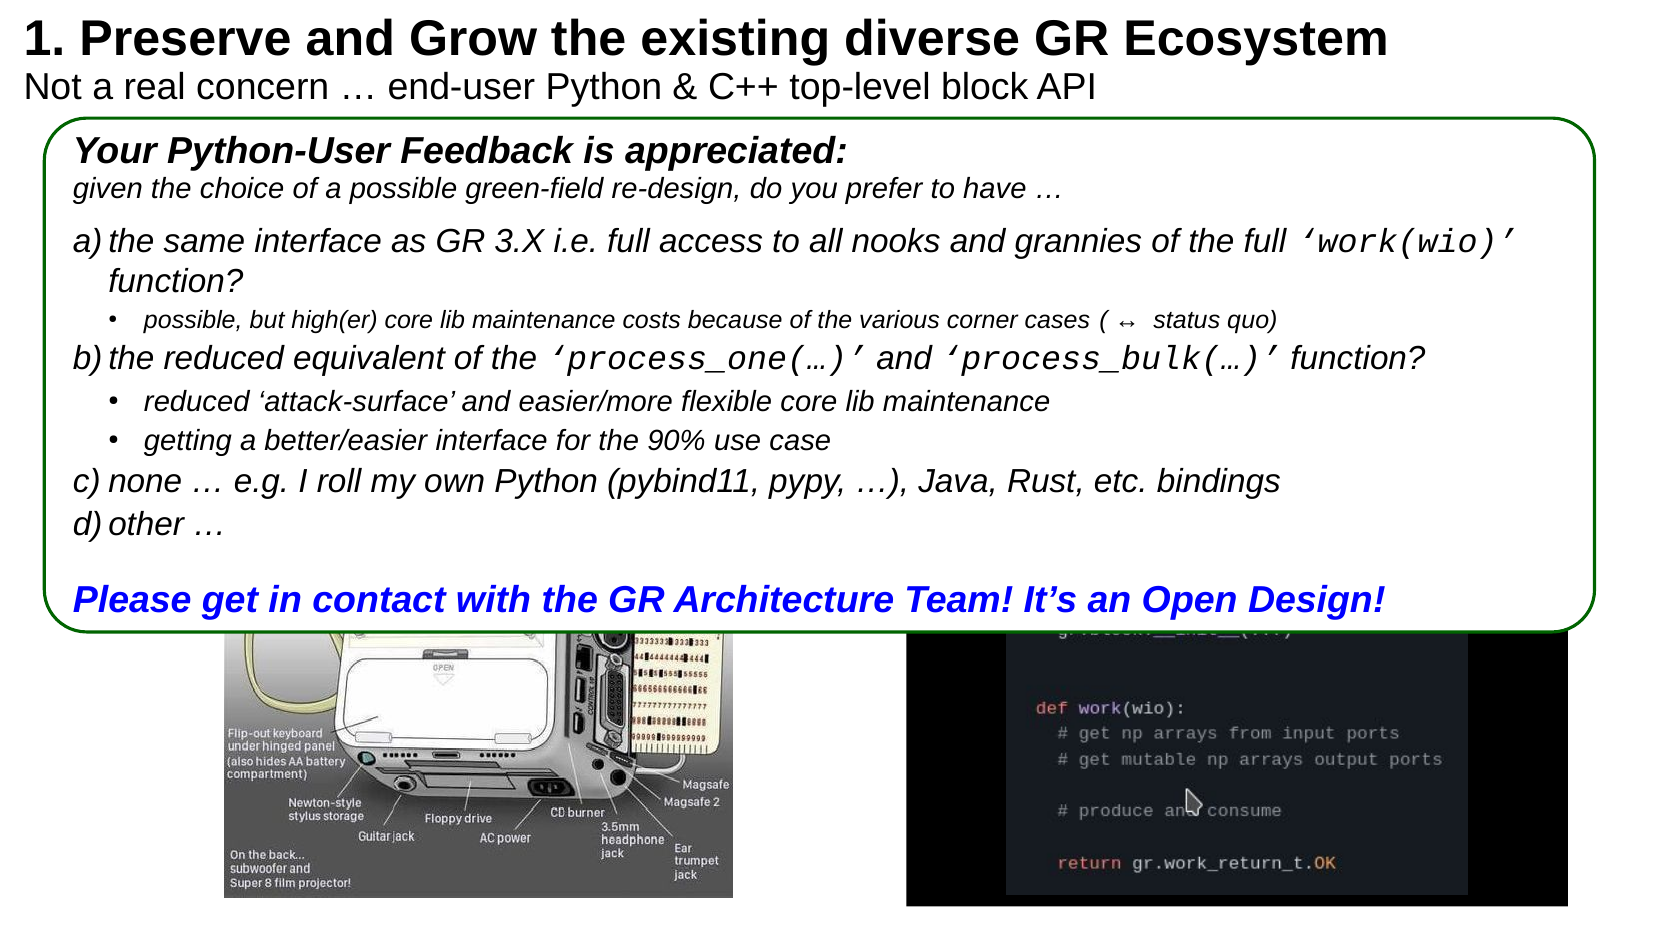

# 1. Preserve and Grow the existing diverse GR Ecosystem Not a real concern … end-user Python & C++ top-level block API
Your Python-User Feedback is appreciated:
given the choice of a possible green-field re-design, do you prefer to have …
the same interface as GR 3.X i.e. full access to all nooks and grannies of the full ‘work(wio)’ function?
possible, but high(er) core lib maintenance costs because of the various corner cases ( ↔ status quo)
the reduced equivalent of the ‘process_one(…)’ and ‘process_bulk(…)’ function?
reduced ‘attack-surface’ and easier/more flexible core lib maintenance
getting a better/easier interface for the 90% use case
none … e.g. I roll my own Python (pybind11, pypy, …), Java, Rust, etc. bindings
other …
Please get in contact with the GR Architecture Team! It’s an Open Design!
non-issues – keep as is: